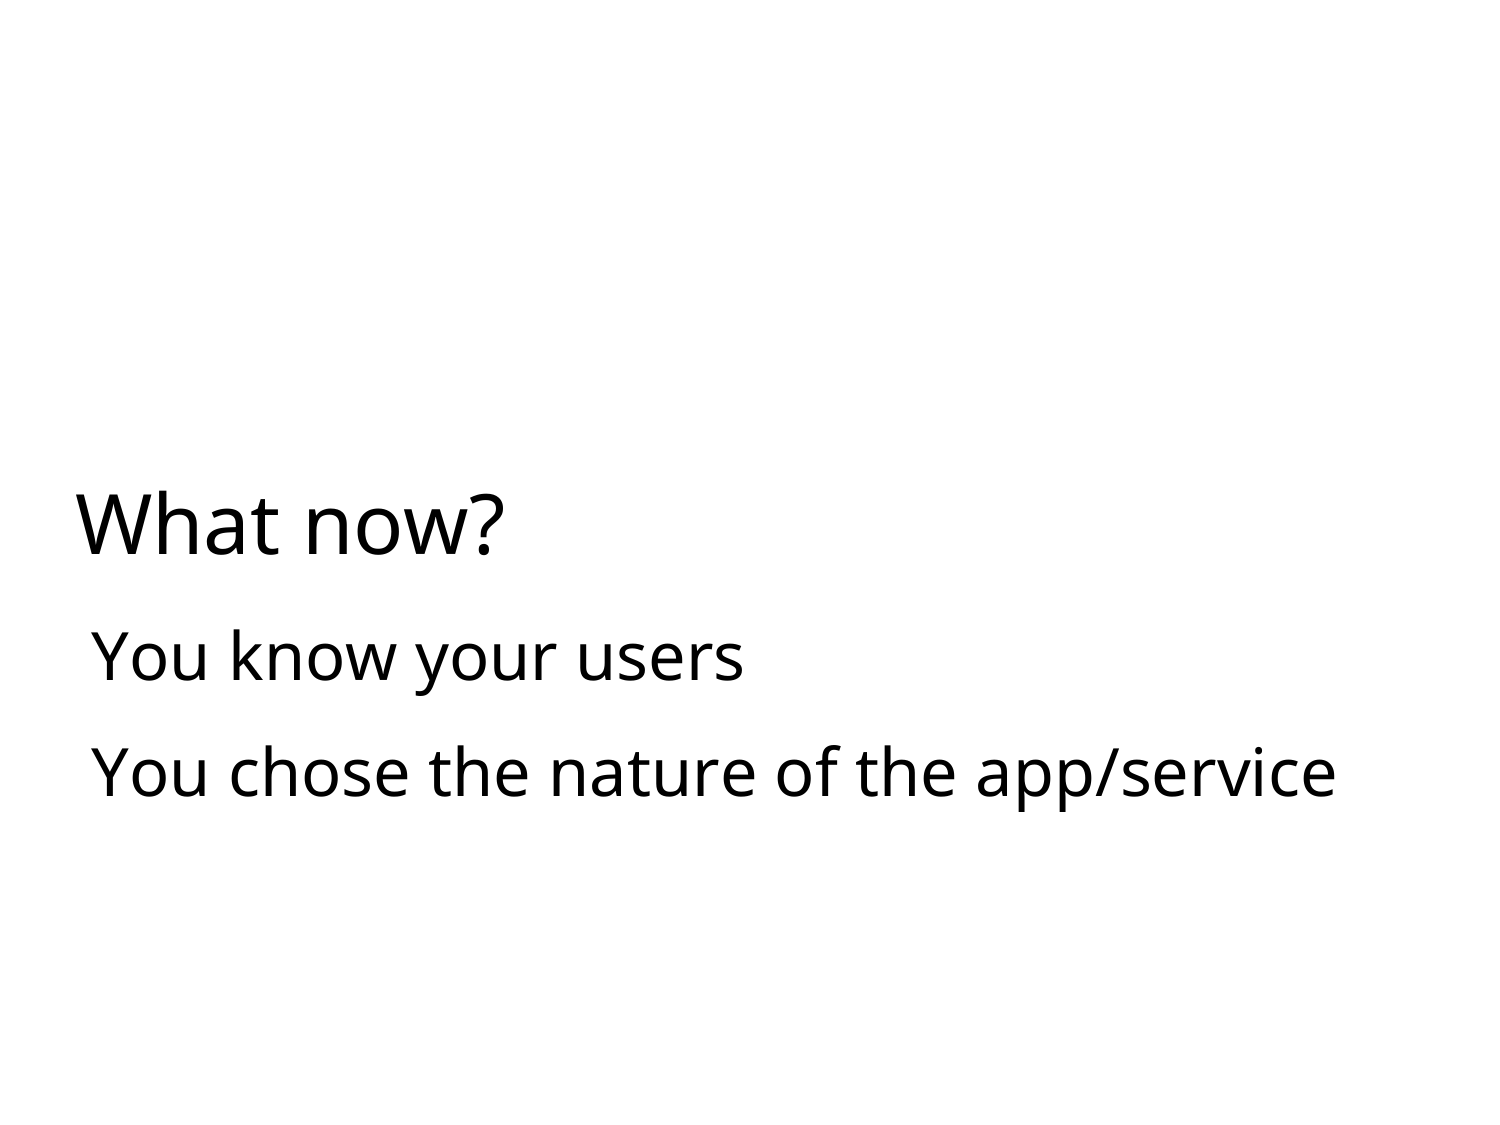

# What now?
You know your users
You chose the nature of the app/service